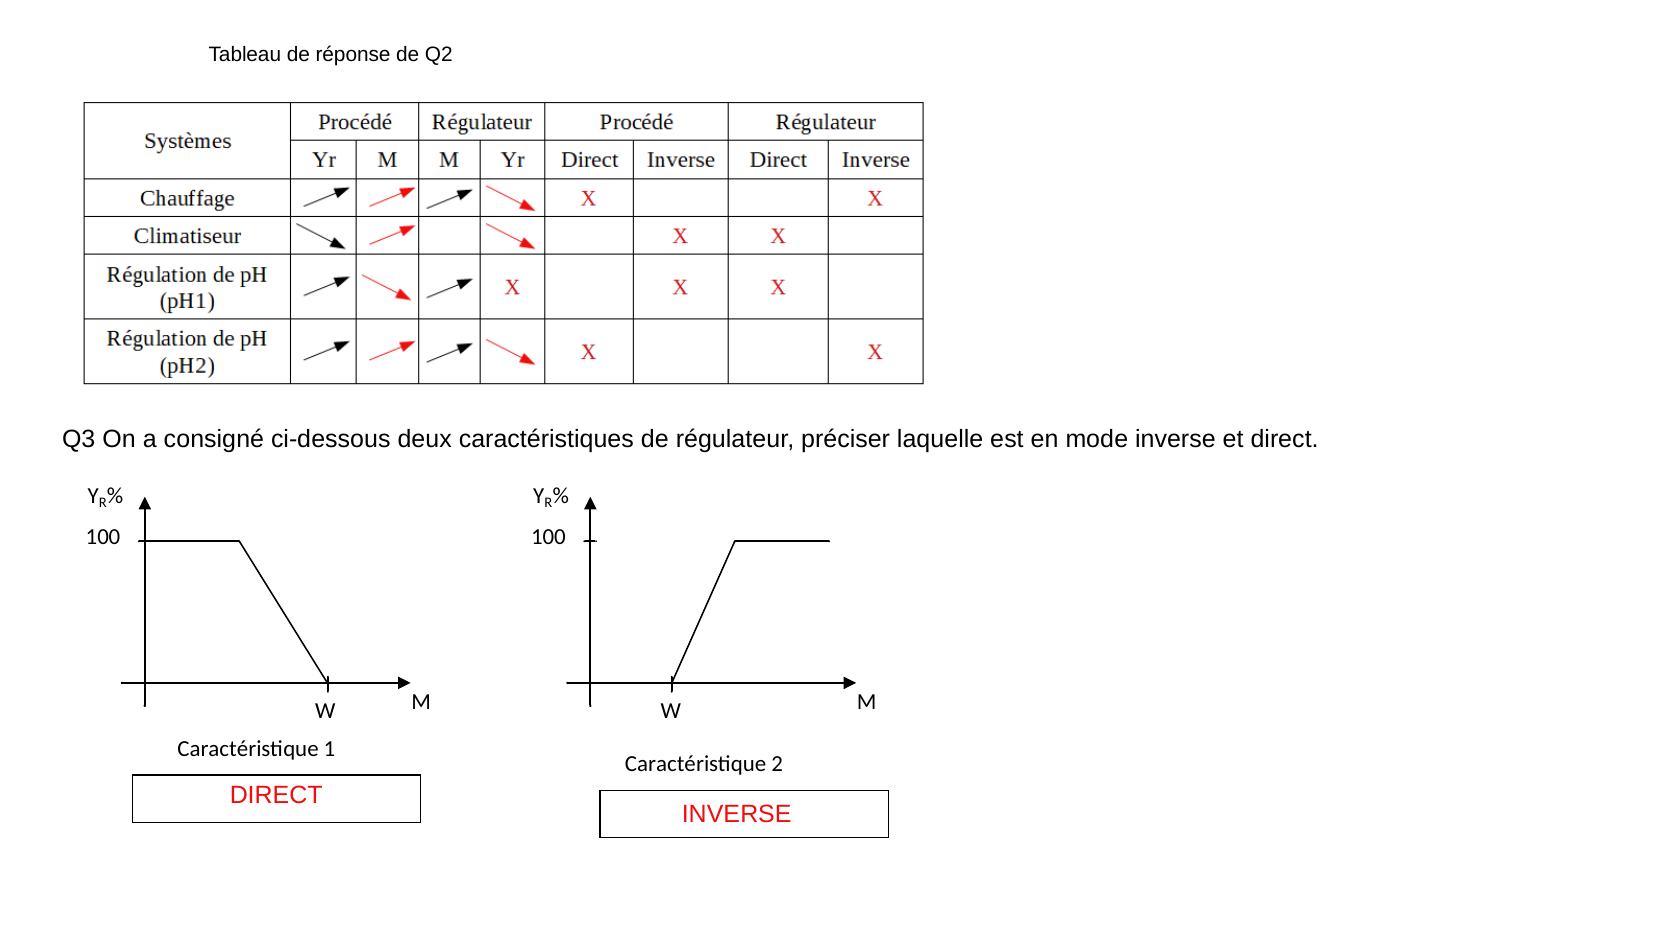

Tableau de réponse de Q2
Q3 On a consigné ci-dessous deux caractéristiques de régulateur, préciser laquelle est en mode inverse et direct.
DIRECT
INVERSE